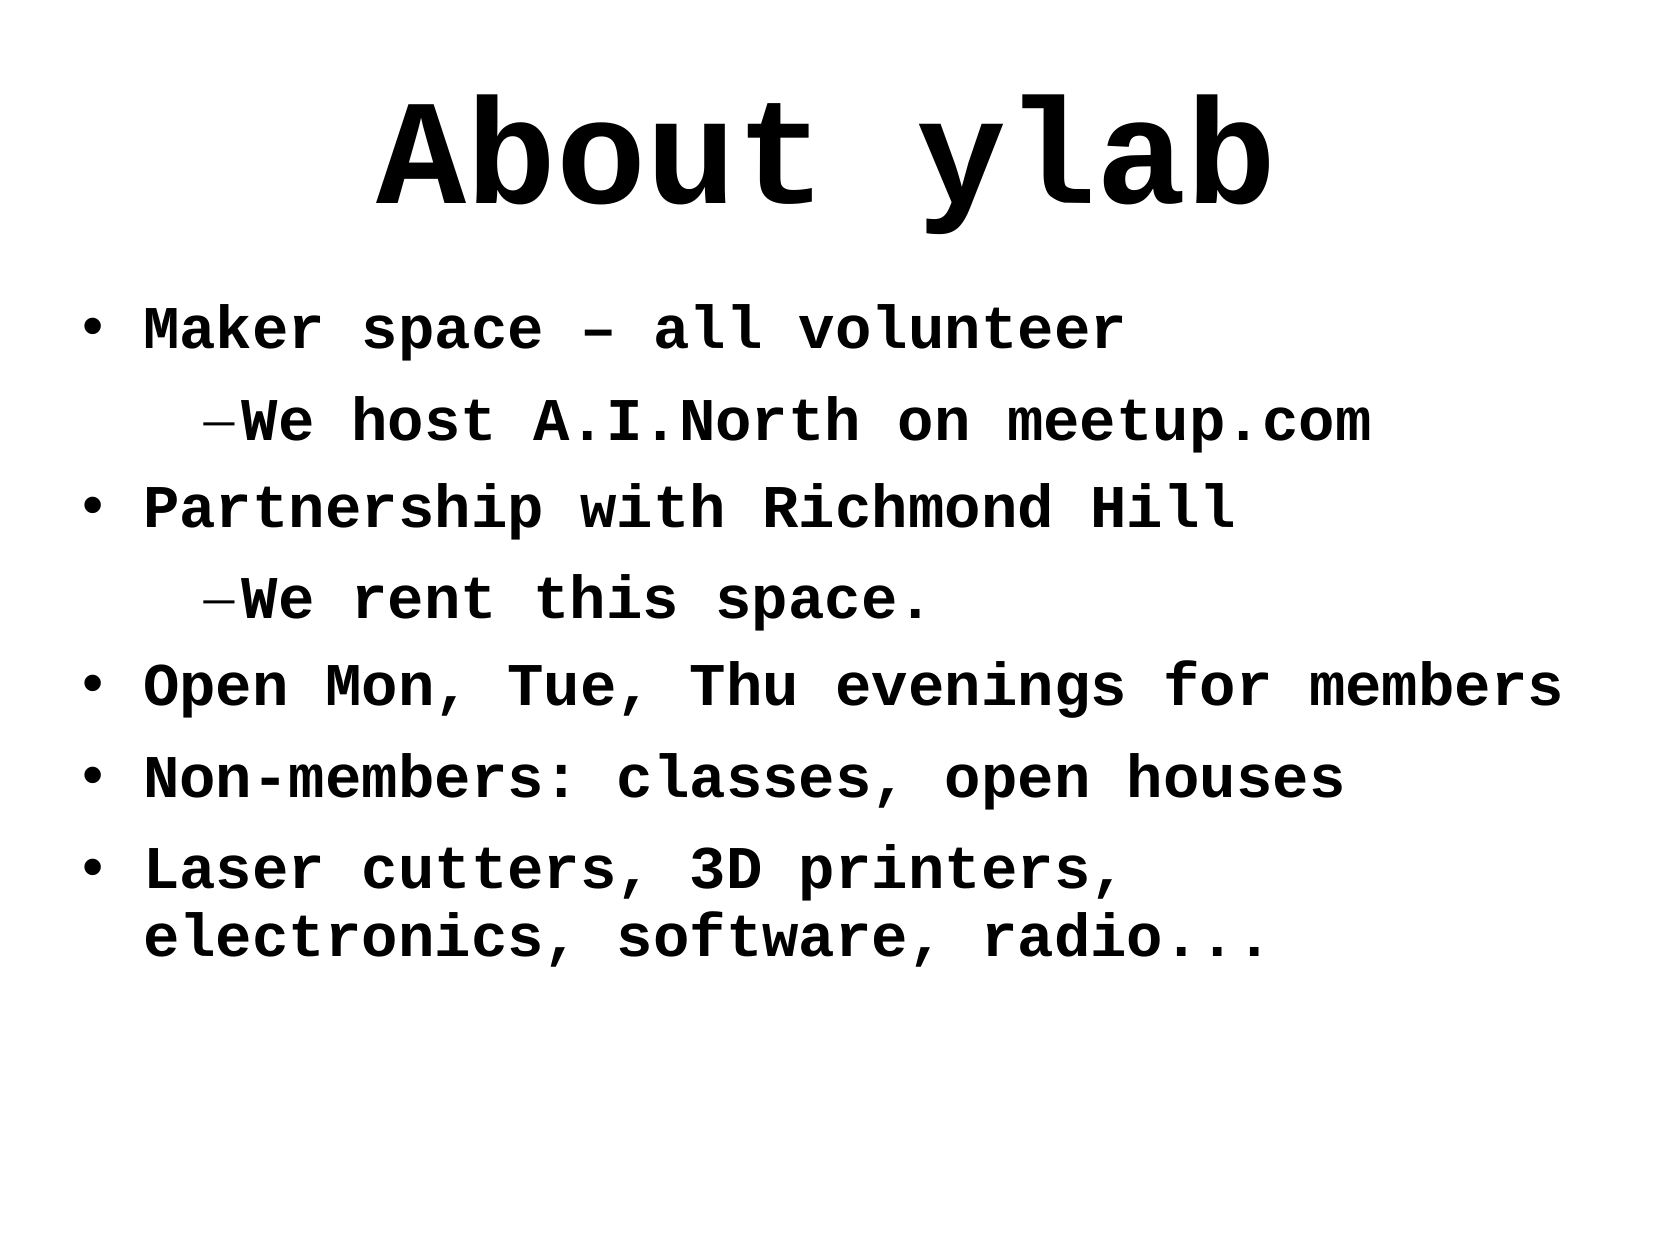

# About ylab
Maker space – all volunteer
We host A.I.North on meetup.com
Partnership with Richmond Hill
We rent this space.
Open Mon, Tue, Thu evenings for members
Non-members: classes, open houses
Laser cutters, 3D printers, electronics, software, radio...